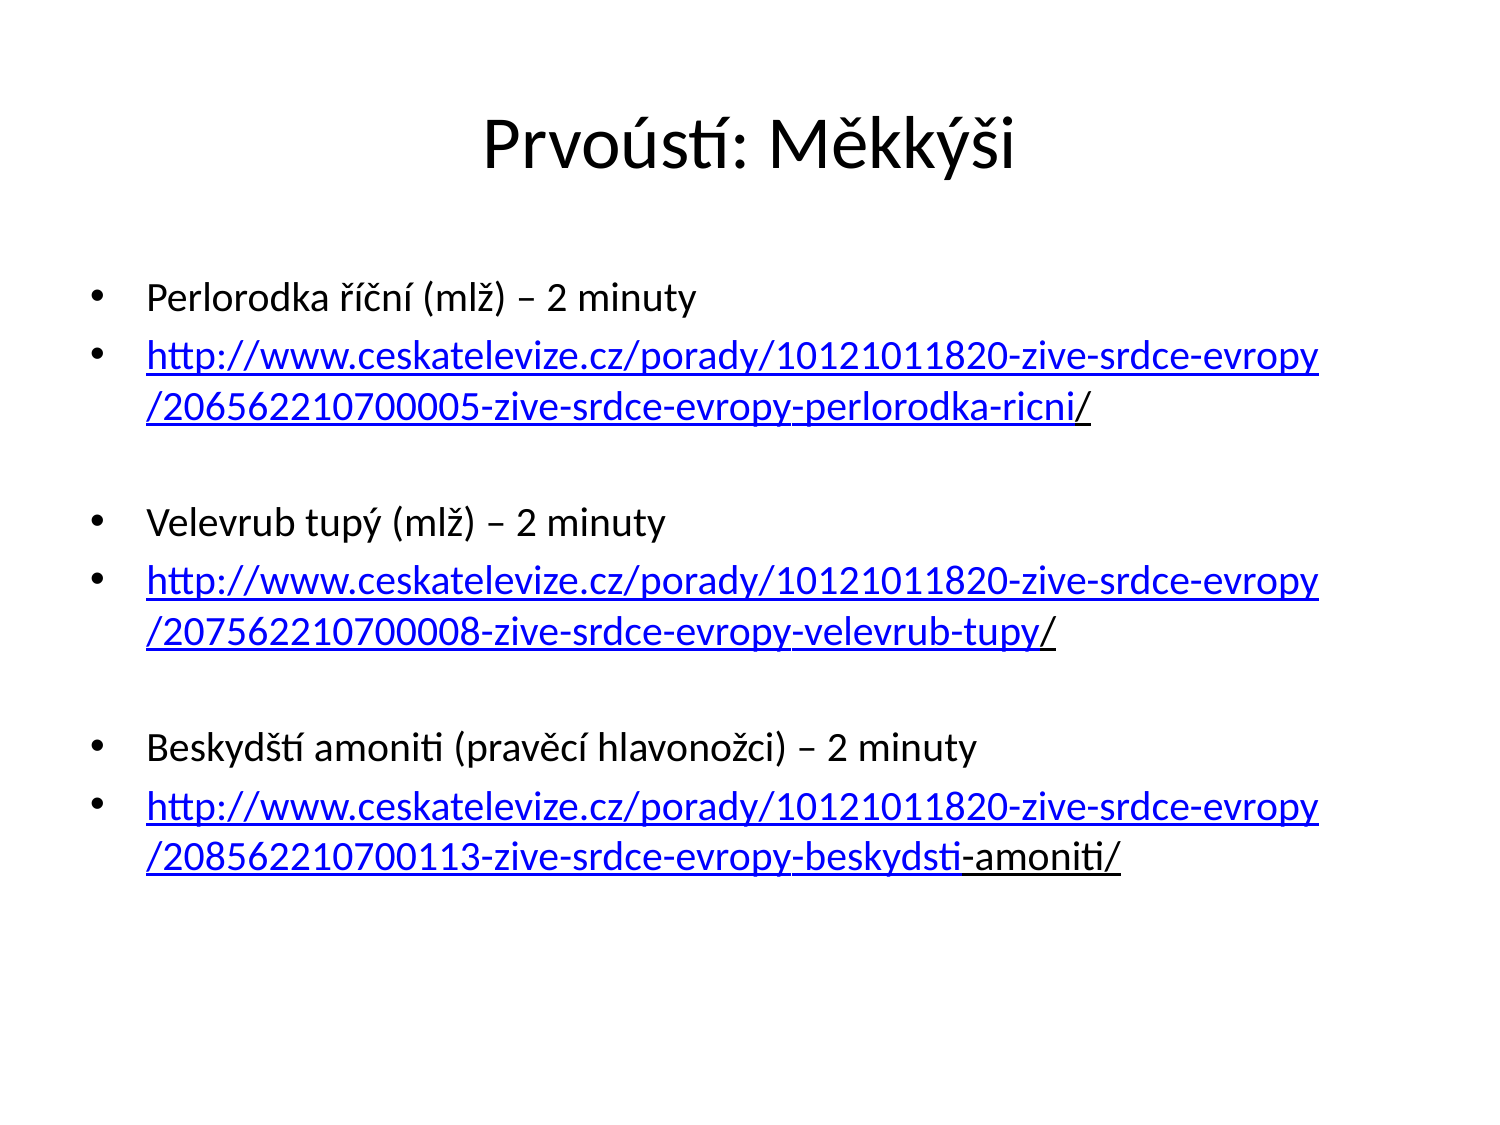

# Prvoústí: Měkkýši
Perlorodka říční (mlž) – 2 minuty
http://www.ceskatelevize.cz/porady/10121011820-zive-srdce-evropy/206562210700005-zive-srdce-evropy-perlorodka-ricni/
Velevrub tupý (mlž) – 2 minuty
http://www.ceskatelevize.cz/porady/10121011820-zive-srdce-evropy/207562210700008-zive-srdce-evropy-velevrub-tupy/
Beskydští amoniti (pravěcí hlavonožci) – 2 minuty
http://www.ceskatelevize.cz/porady/10121011820-zive-srdce-evropy/208562210700113-zive-srdce-evropy-beskydsti-amoniti/